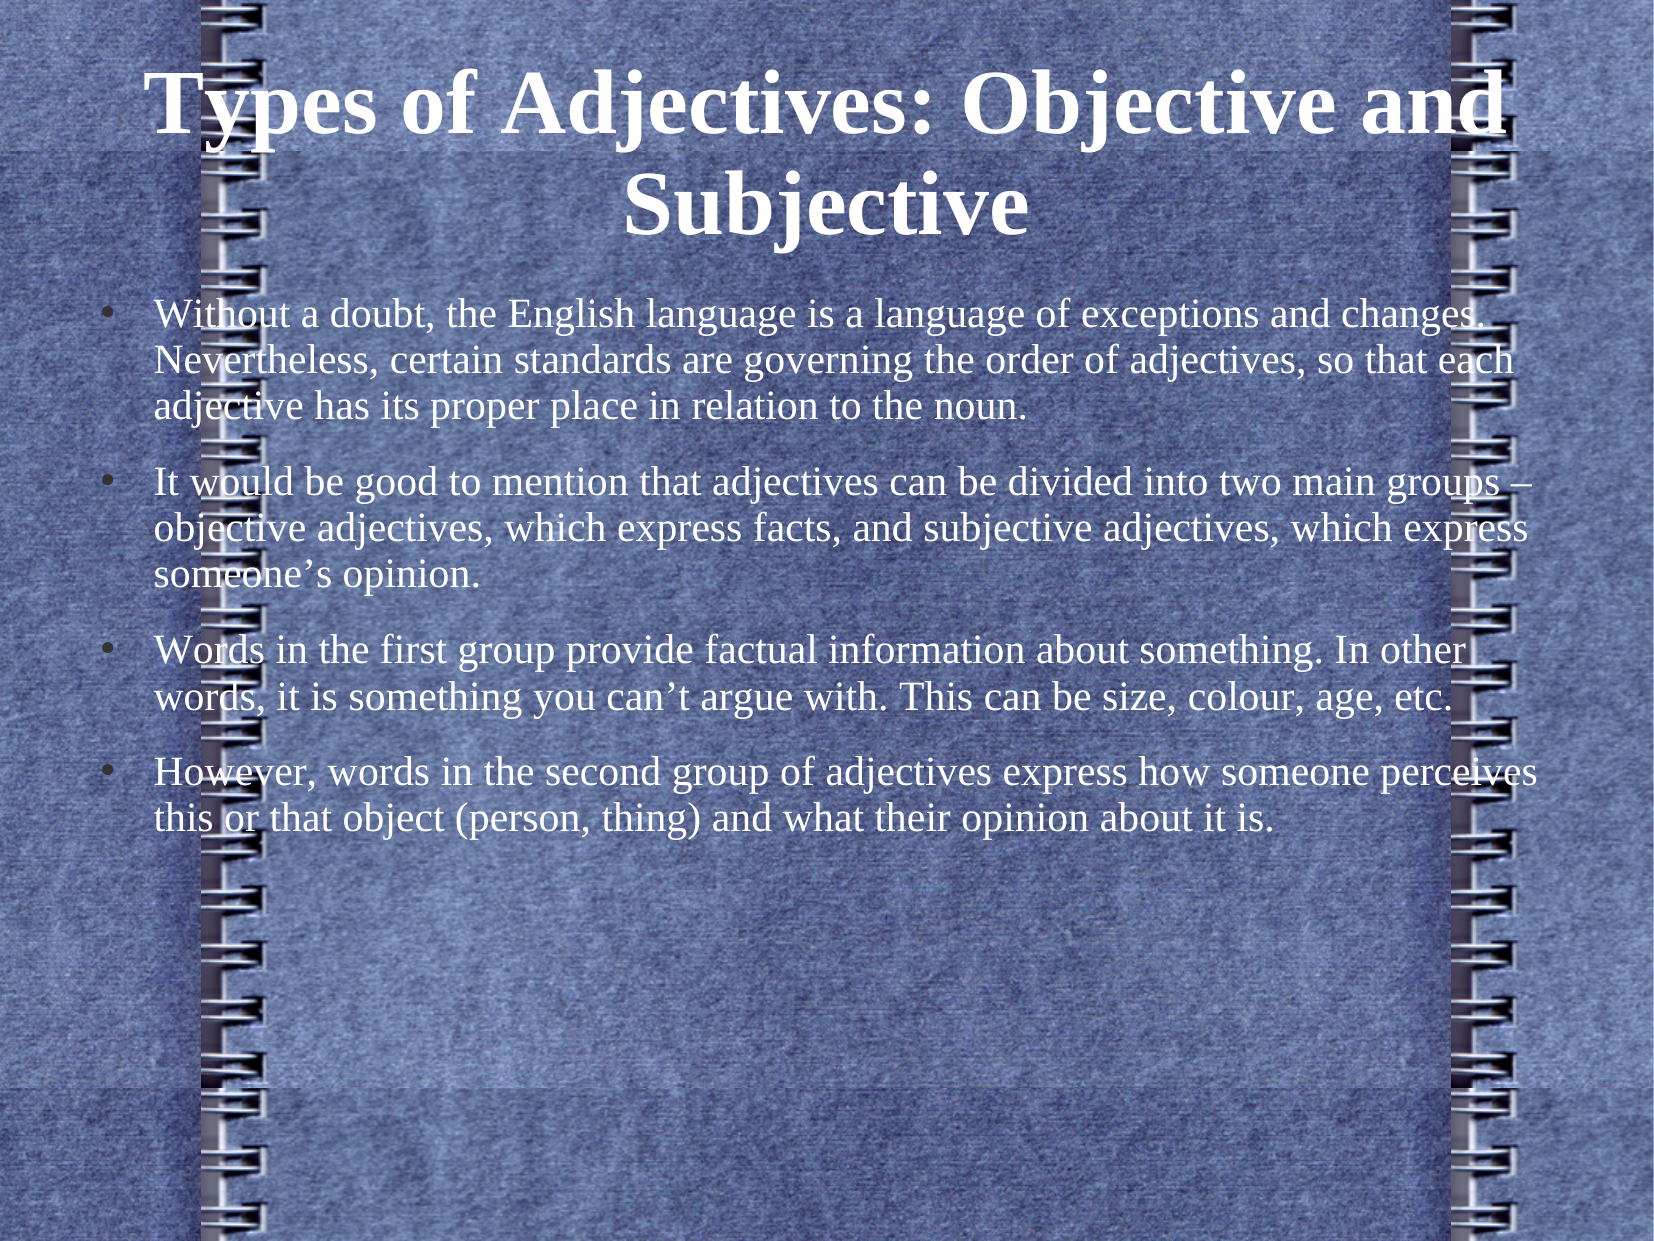

# Types of Adjectives: Objective and Subjective
Without a doubt, the English language is a language of exceptions and changes. Nevertheless, certain standards are governing the order of adjectives, so that each adjective has its proper place in relation to the noun.
It would be good to mention that adjectives can be divided into two main groups – objective adjectives, which express facts, and subjective adjectives, which express someone’s opinion.
Words in the first group provide factual information about something. In other words, it is something you can’t argue with. This can be size, colour, age, etc.
However, words in the second group of adjectives express how someone perceives this or that object (person, thing) and what their opinion about it is.